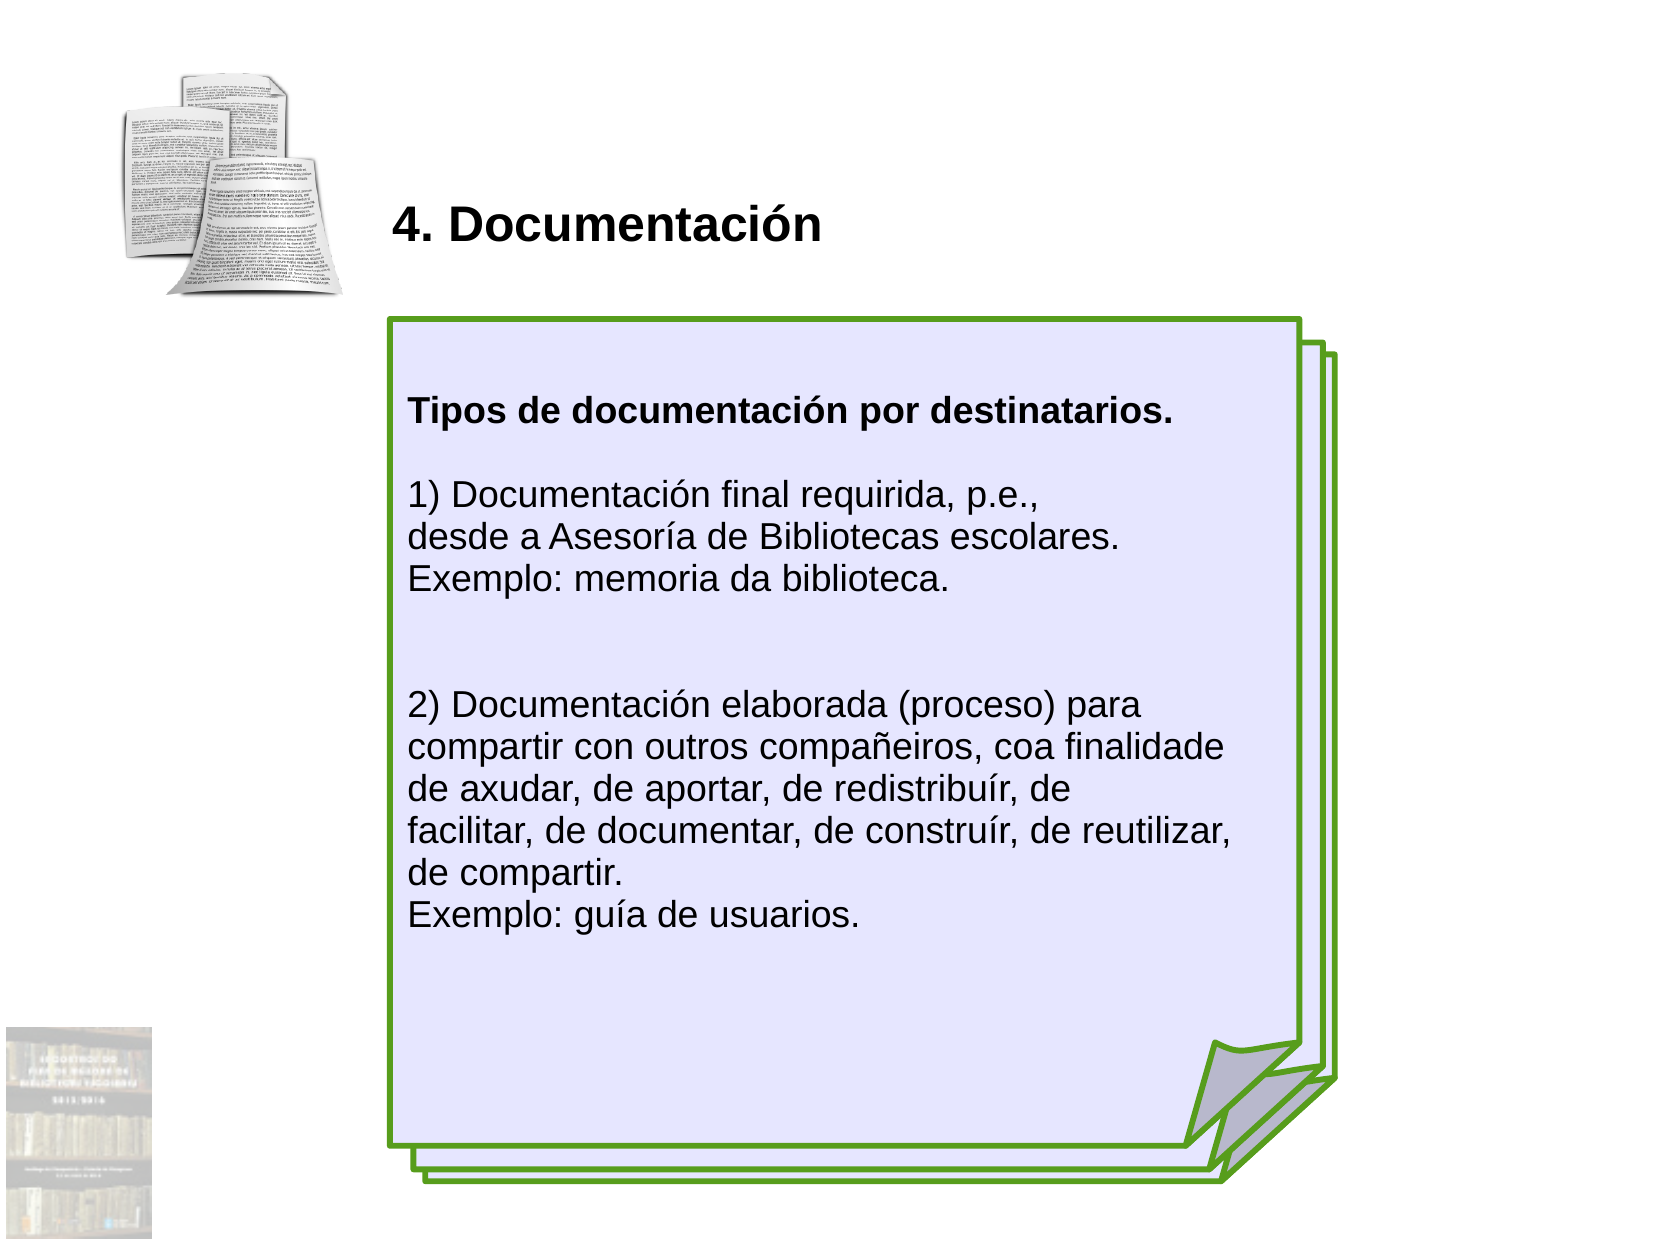

4. Documentación
Tipos de documentación por destinatarios.
1) Documentación final requirida, p.e.,
desde a Asesoría de Bibliotecas escolares.
Exemplo: memoria da biblioteca.
2) Documentación elaborada (proceso) para
compartir con outros compañeiros, coa finalidade
de axudar, de aportar, de redistribuír, de
facilitar, de documentar, de construír, de reutilizar,
de compartir.
Exemplo: guía de usuarios.